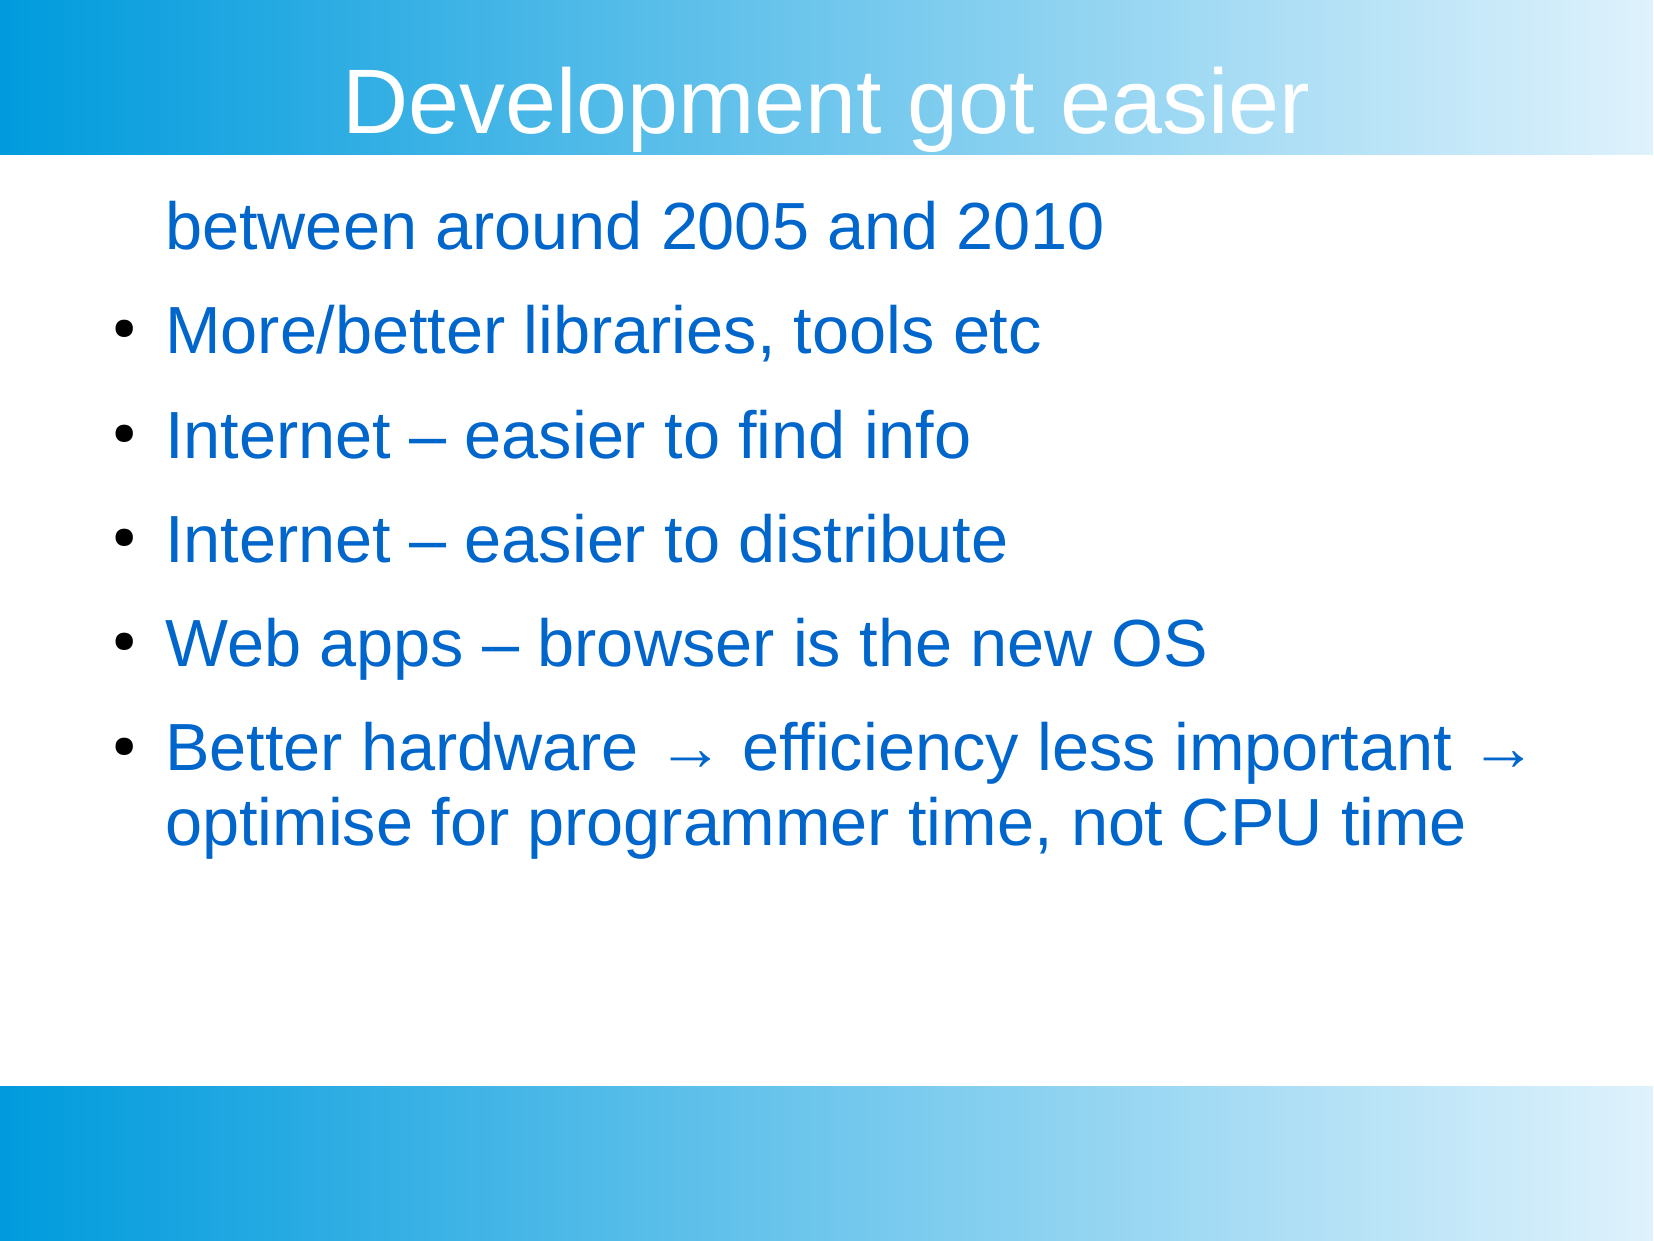

# Development got easier
between around 2005 and 2010
More/better libraries, tools etc
Internet – easier to find info
Internet – easier to distribute
Web apps – browser is the new OS
Better hardware → efficiency less important → optimise for programmer time, not CPU time